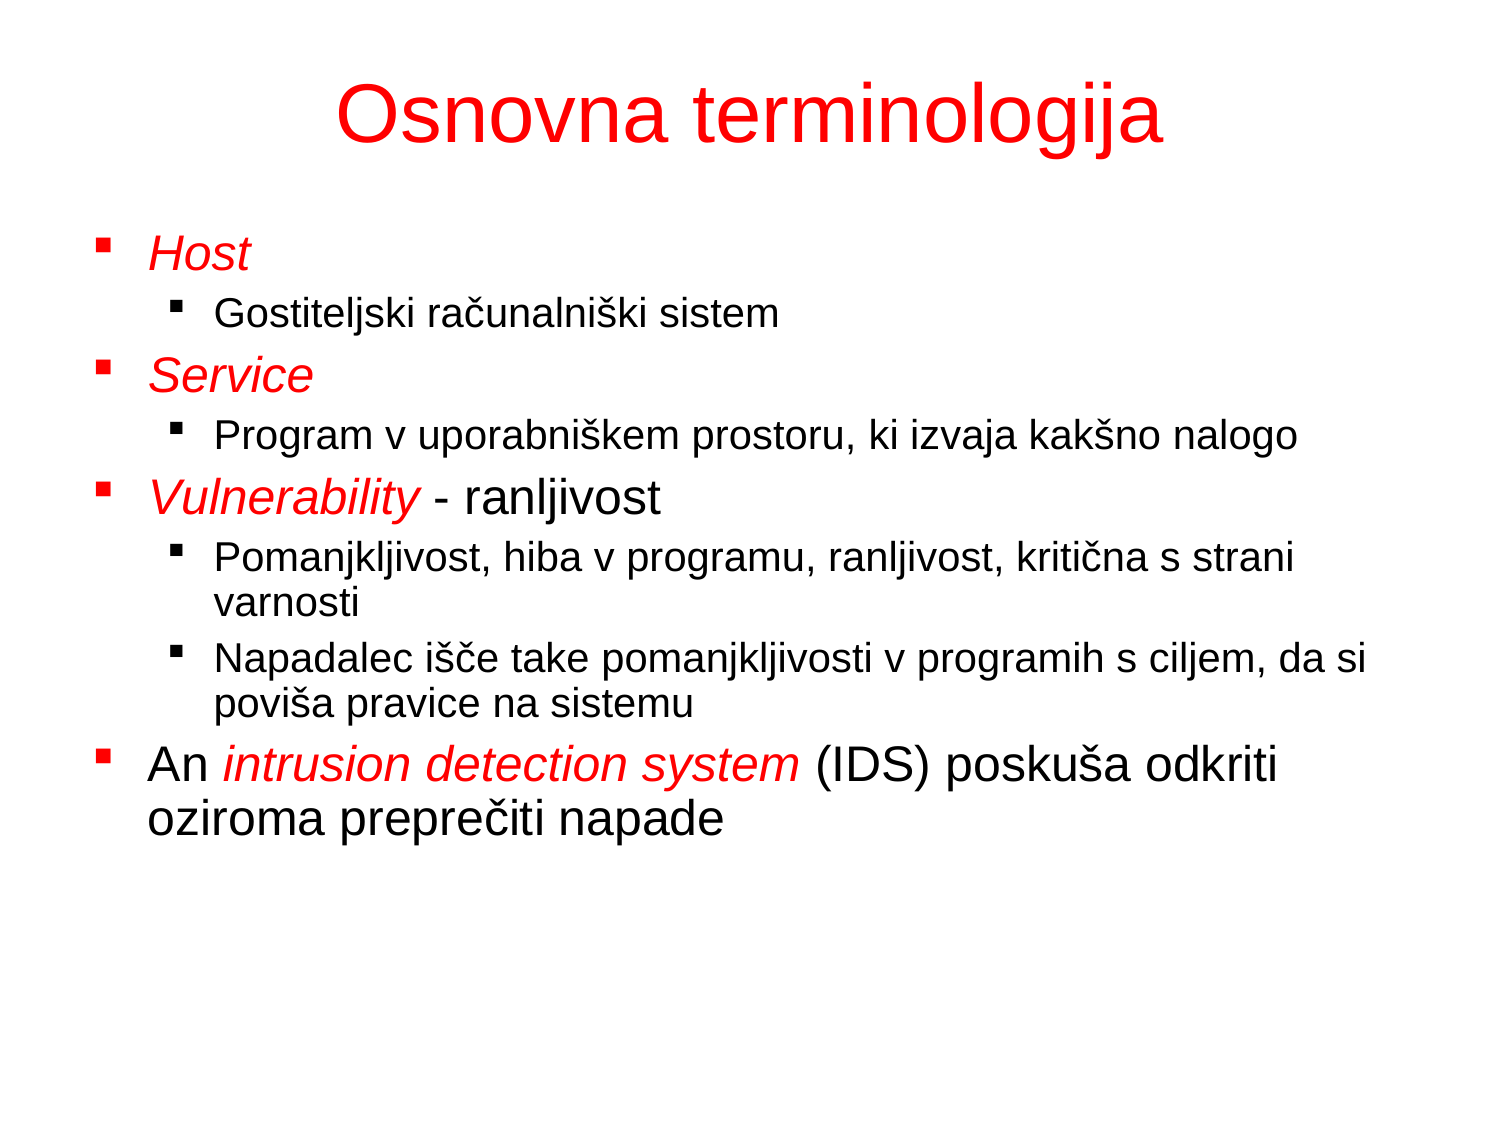

# Osnovna terminologija
Host
Gostiteljski računalniški sistem
Service
Program v uporabniškem prostoru, ki izvaja kakšno nalogo
Vulnerability - ranljivost
Pomanjkljivost, hiba v programu, ranljivost, kritična s strani varnosti
Napadalec išče take pomanjkljivosti v programih s ciljem, da si poviša pravice na sistemu
An intrusion detection system (IDS) poskuša odkriti oziroma preprečiti napade